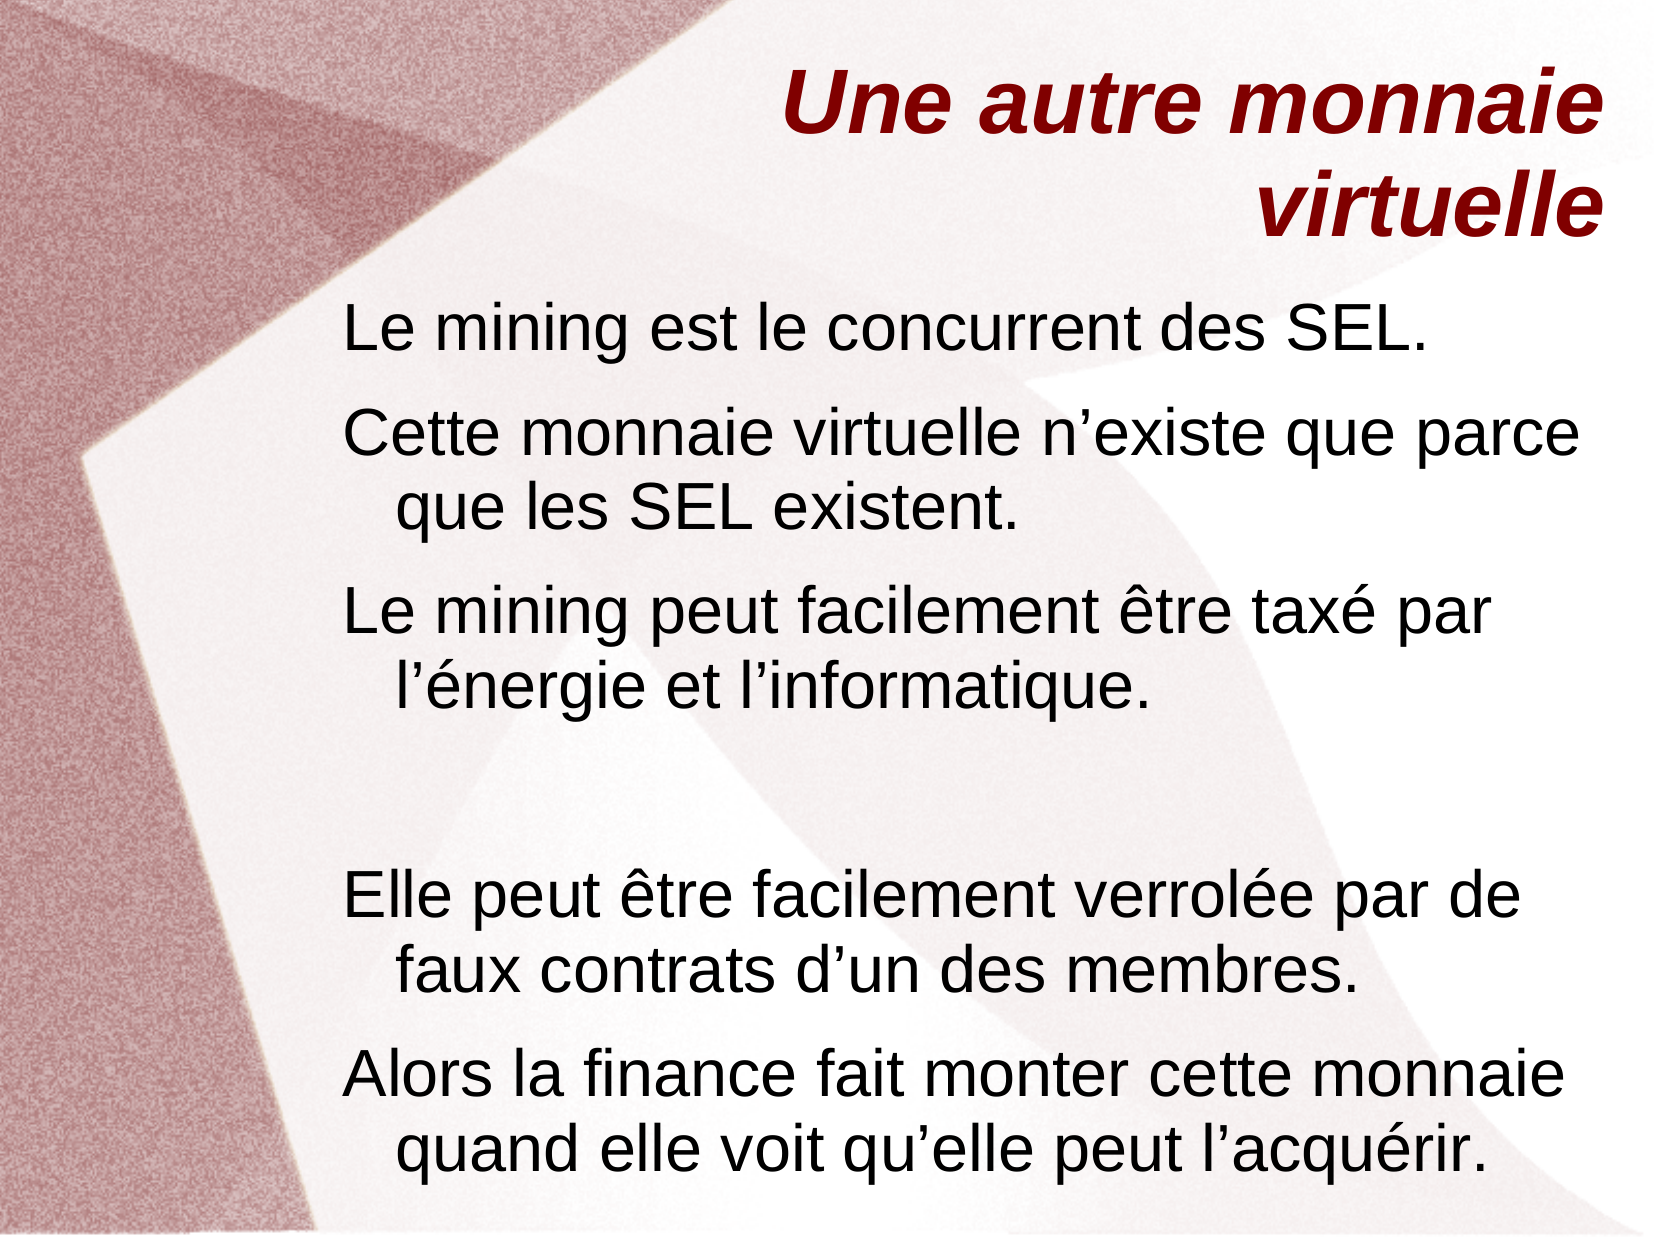

# Une autre monnaie virtuelle
Le mining est le concurrent des SEL.
Cette monnaie virtuelle n’existe que parce que les SEL existent.
Le mining peut facilement être taxé par l’énergie et l’informatique.
Elle peut être facilement verrolée par de faux contrats d’un des membres.
Alors la finance fait monter cette monnaie quand elle voit qu’elle peut l’acquérir.